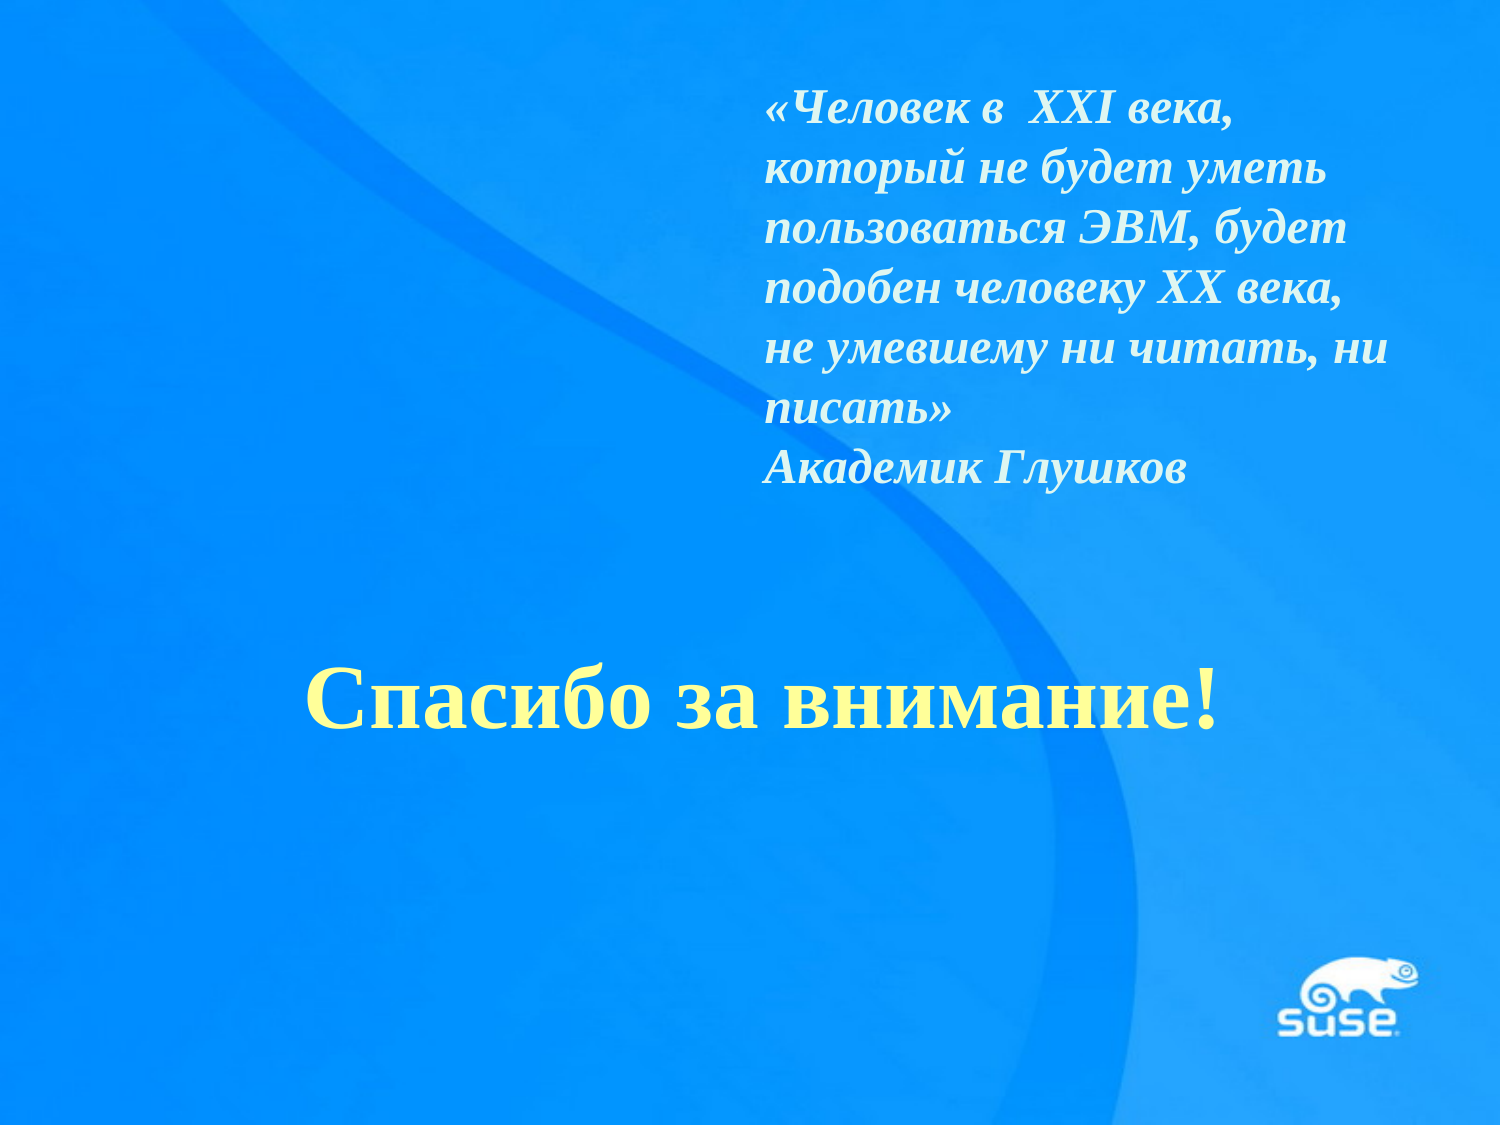

«Человек в XXI века,
который не будет уметь
пользоваться ЭВМ, будет
подобен человеку XX века,
не умевшему ни читать, ни писать»
Академик Глушков
Спасибо за внимание!